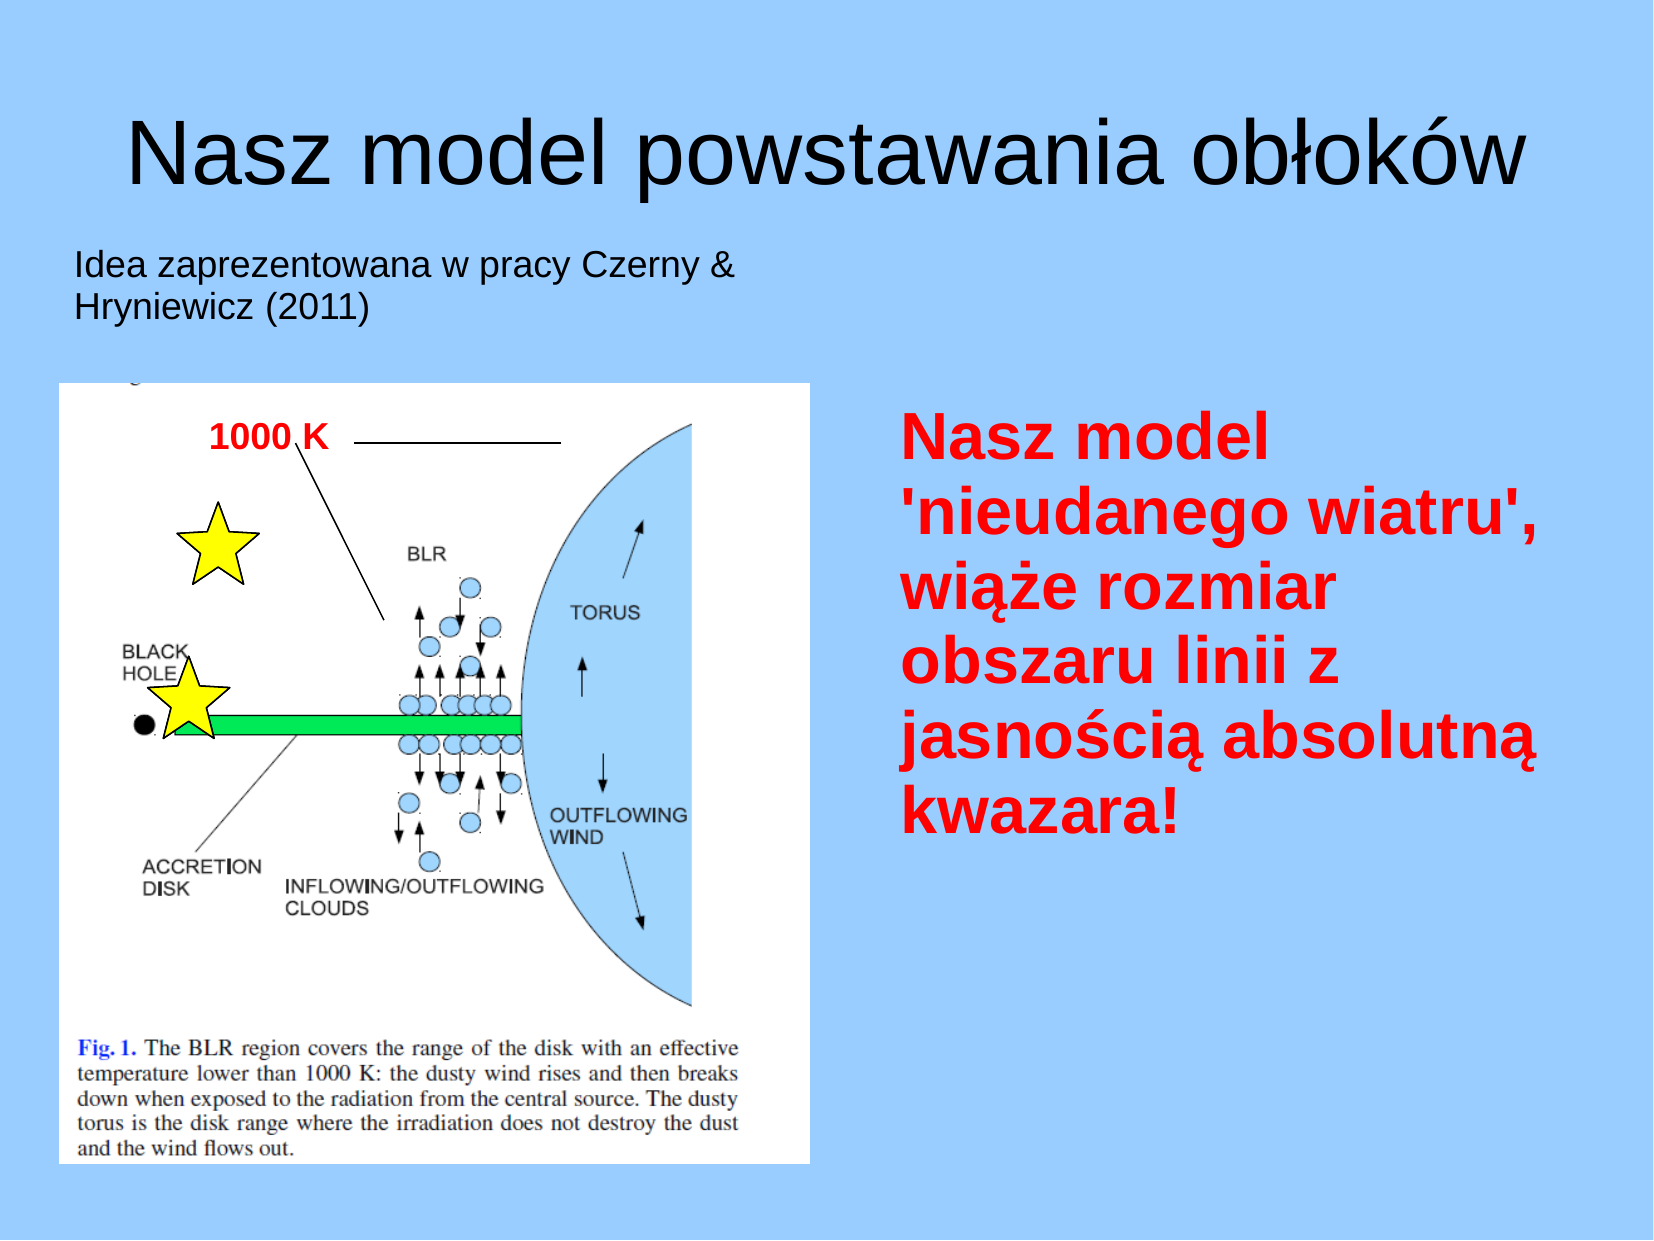

# Nasz model powstawania obłoków
Idea zaprezentowana w pracy Czerny & Hryniewicz (2011)
Nasz model 'nieudanego wiatru', wiąże rozmiar obszaru linii z jasnością absolutną kwazara!
1000 K